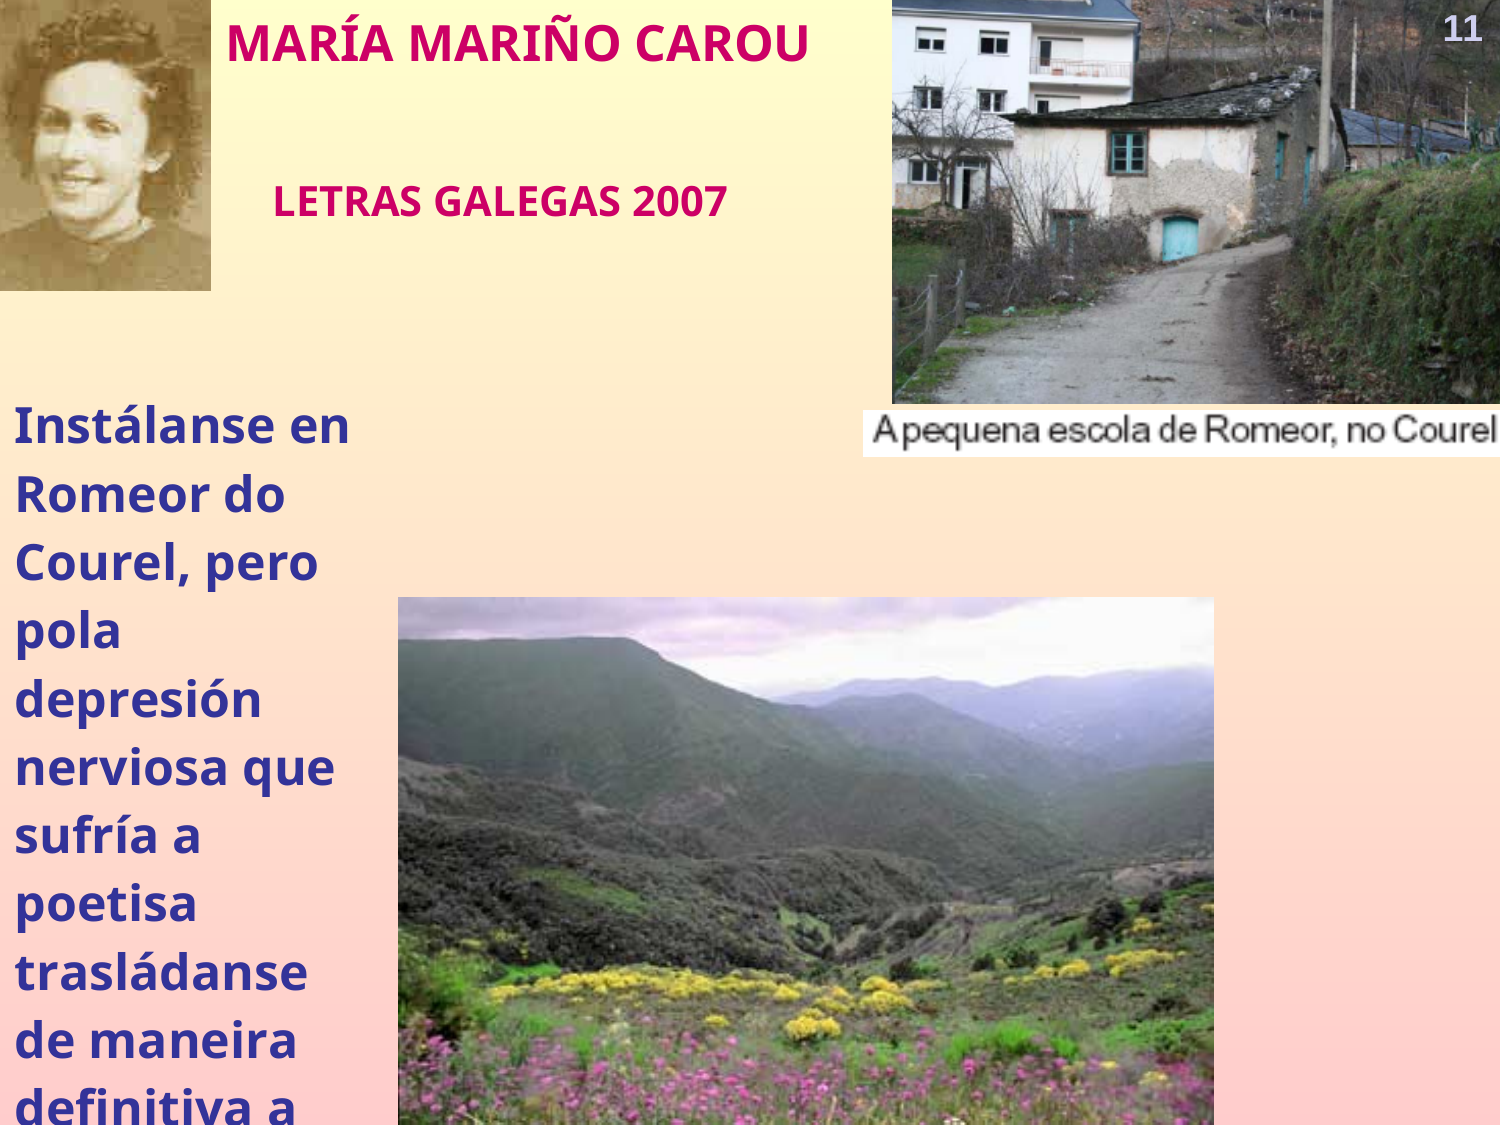

MARÍA MARIÑO CAROU
11
LETRAS GALEGAS 2007
Instálanse en Romeor do Courel, pero pola depresión nerviosa que sufría a poetisa trasládanse de maneira definitiva a Parada.